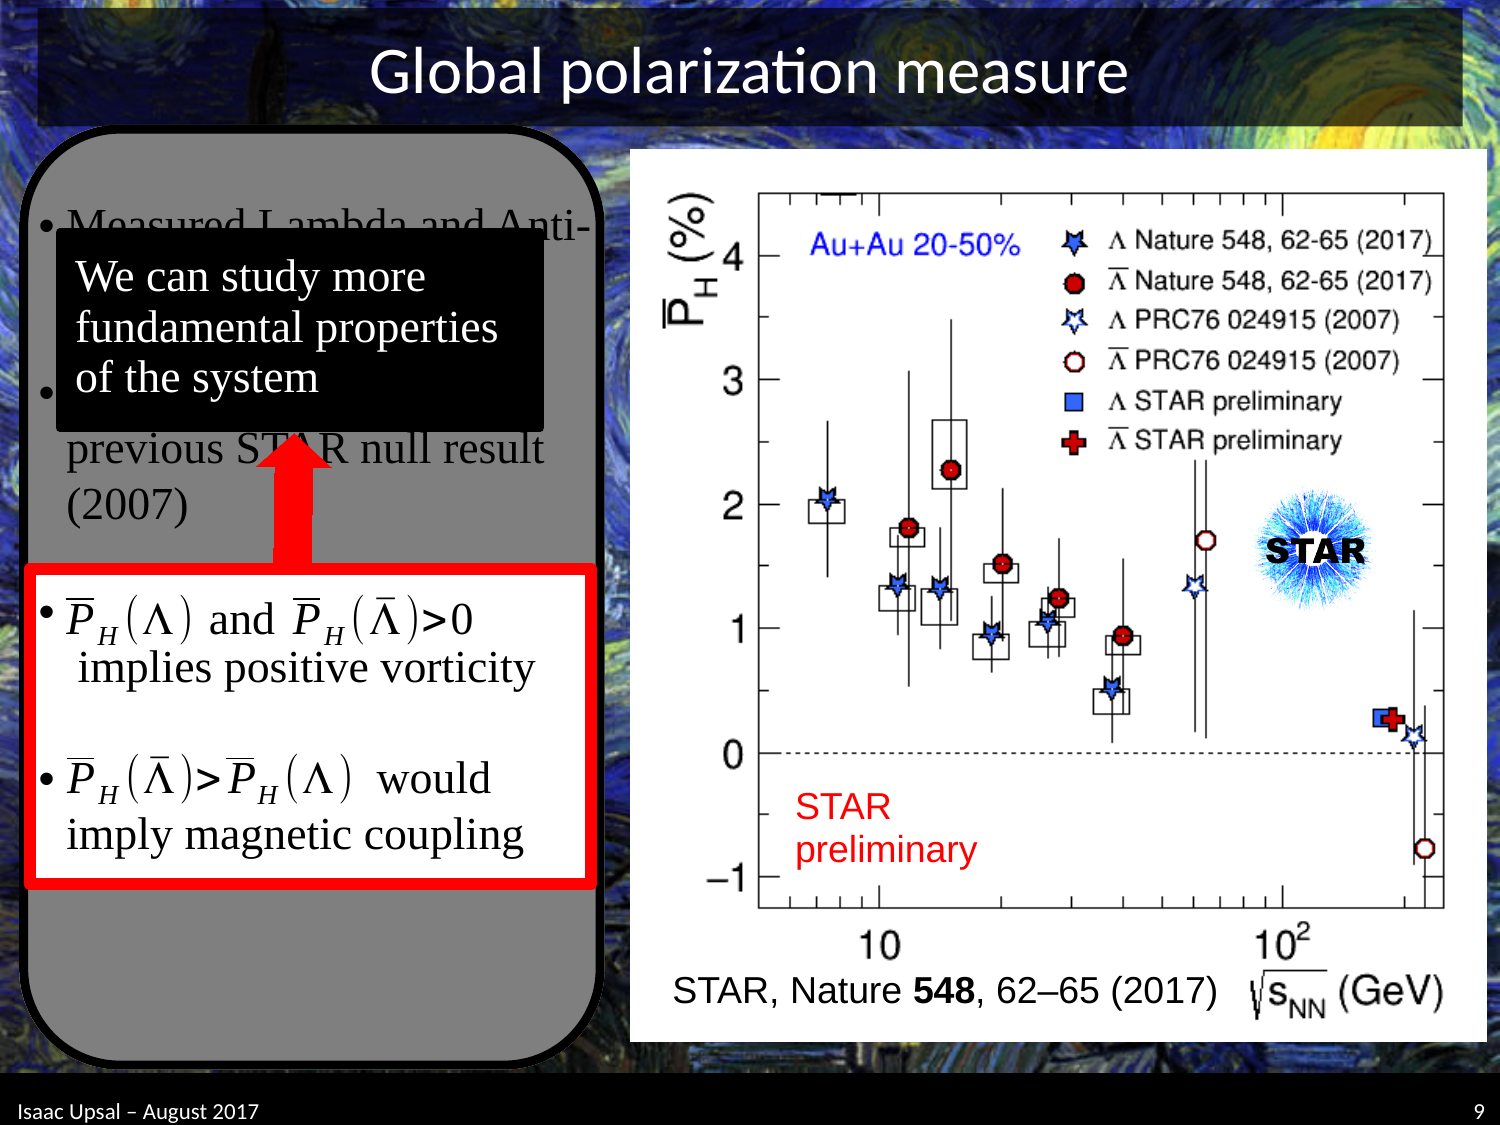

# Global polarization measure
Measured Lambda and Anti-Lambda polarization
Includes results from previous STAR null result (2007)
 implies positive vorticity
 would imply magnetic coupling
We can study more fundamental properties of the system
STAR preliminary
STAR, Nature 548, 62–65 (2017)
9